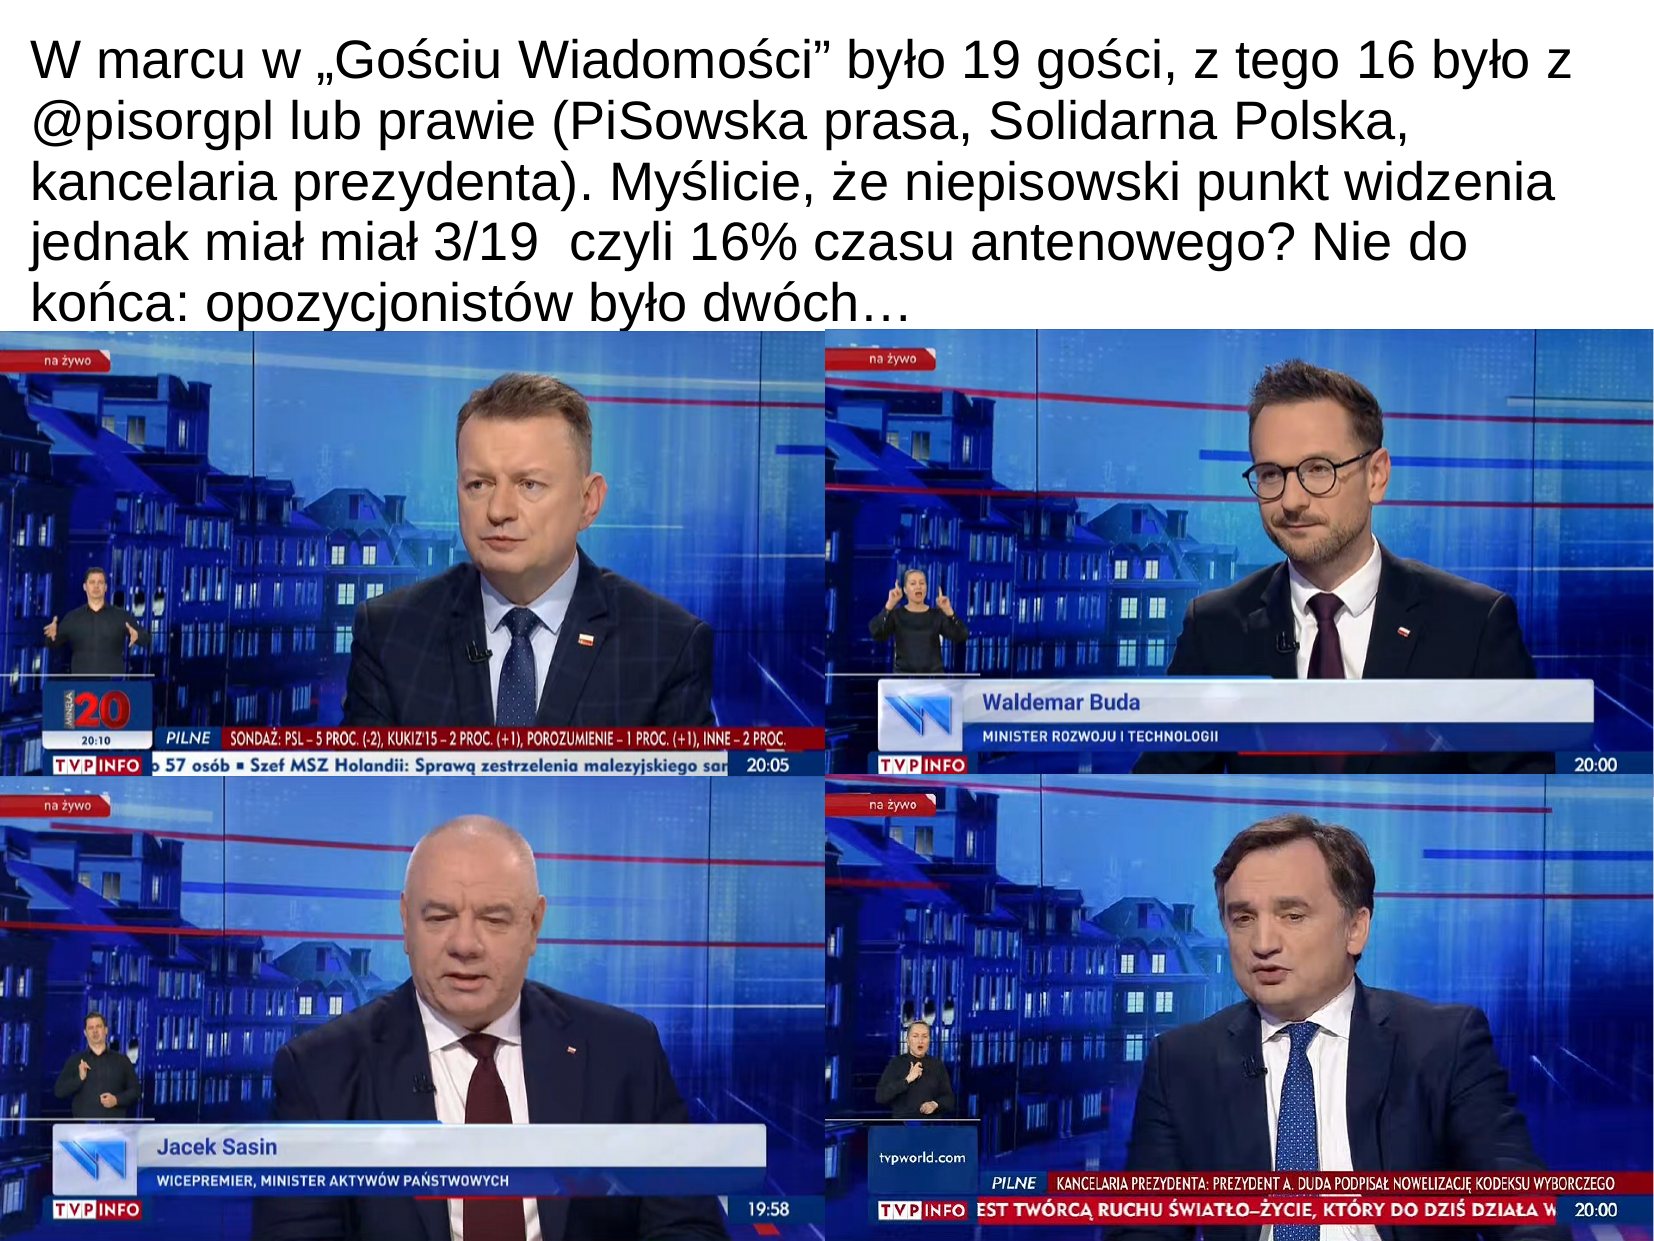

# W marcu w „Gościu Wiadomości” było 19 gości, z tego 16 było z @pisorgpl lub prawie (PiSowska prasa, Solidarna Polska, kancelaria prezydenta). Myślicie, że niepisowski punkt widzenia jednak miał miał 3/19 czyli 16% czasu antenowego? Nie do końca: opozycjonistów było dwóch…
49